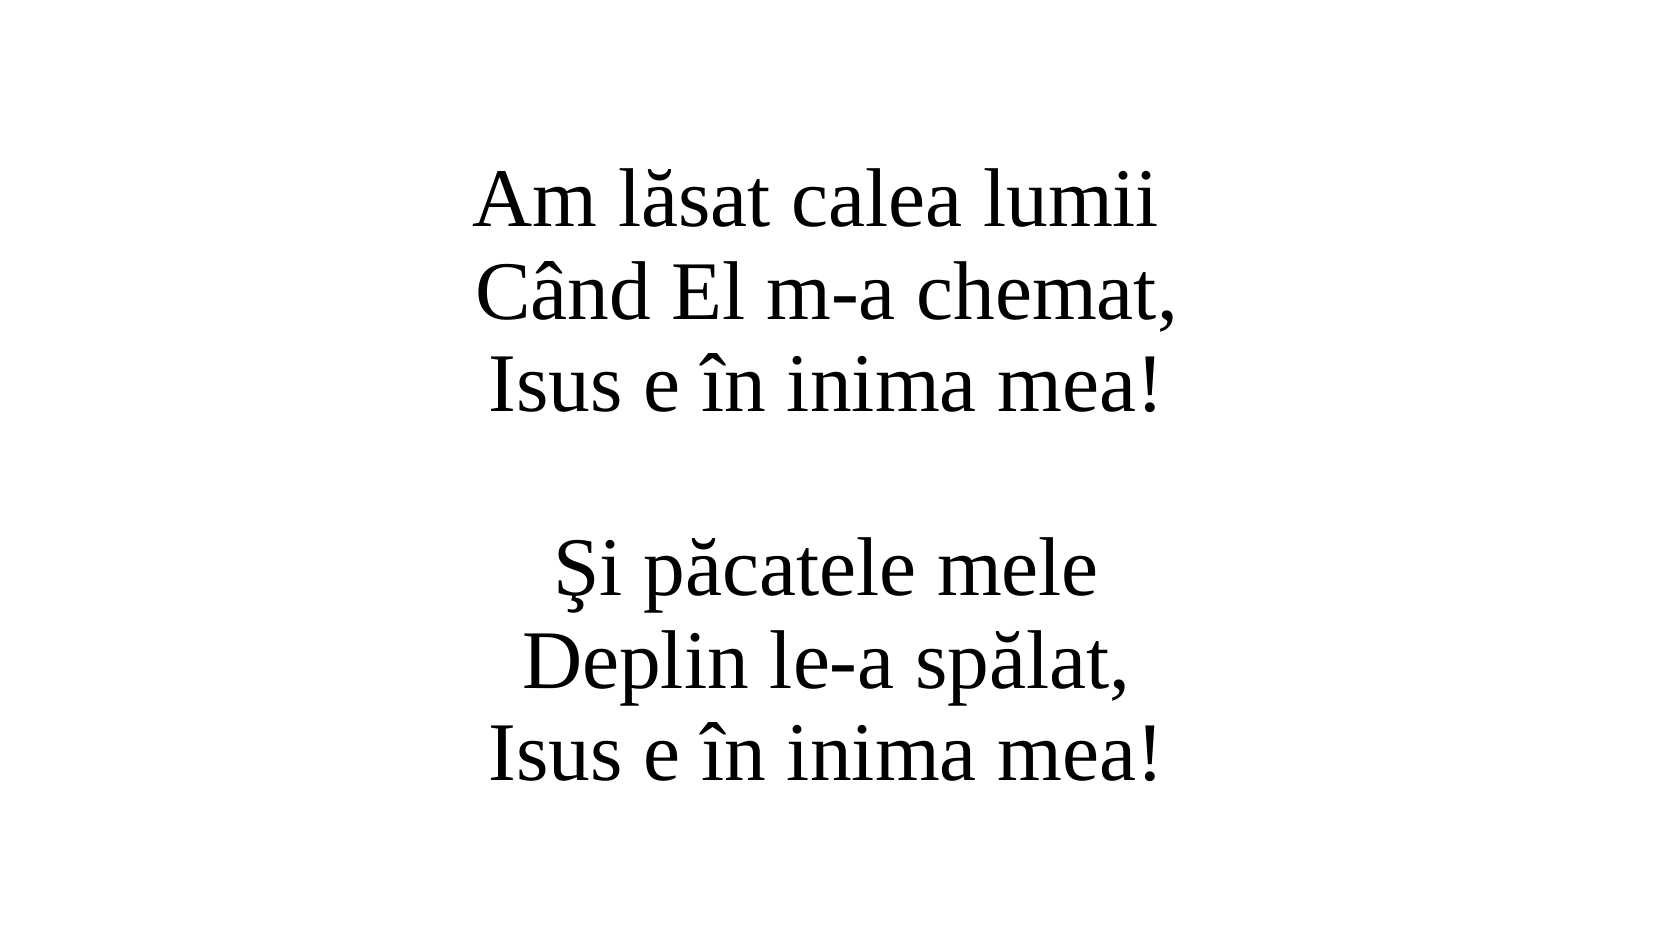

# Am lăsat calea lumii
Când El m-a chemat,
Isus e în inima mea!
Şi păcatele mele
Deplin le-a spălat,
Isus e în inima mea!